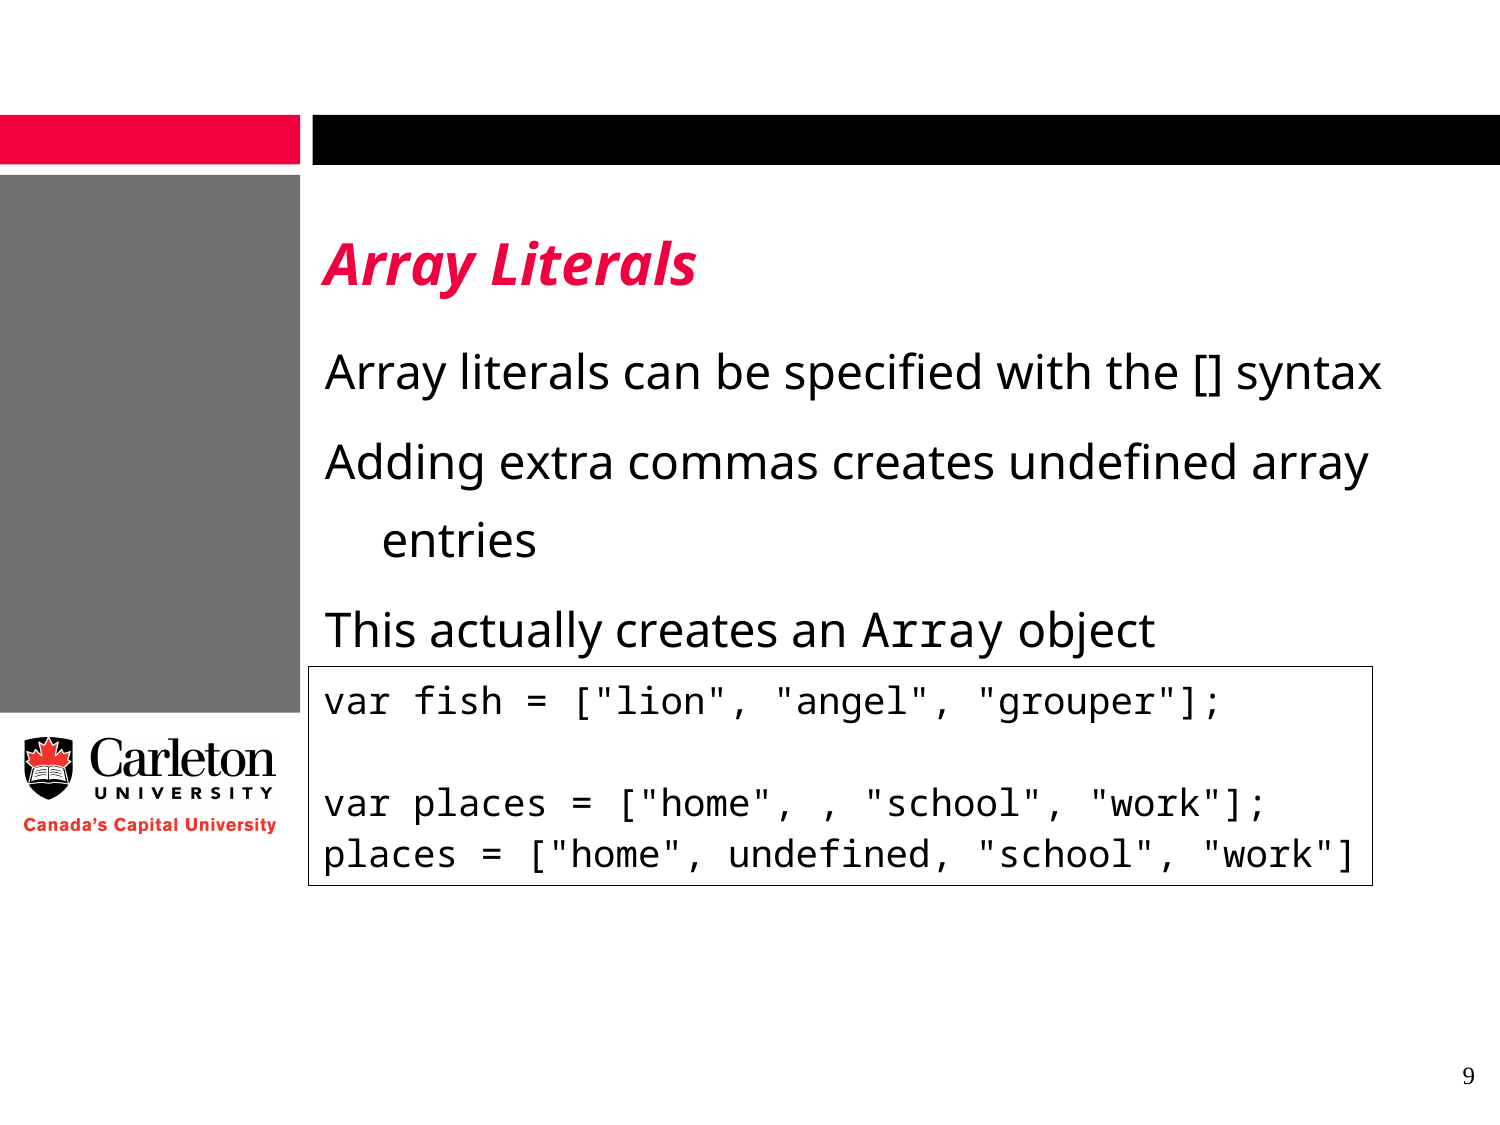

# Array Literals
Array literals can be specified with the [] syntax
Adding extra commas creates undefined array entries
This actually creates an Array object
var fish = ["lion", "angel", "grouper"];
var places = ["home", , "school", "work"];
places = ["home", undefined, "school", "work"]
9